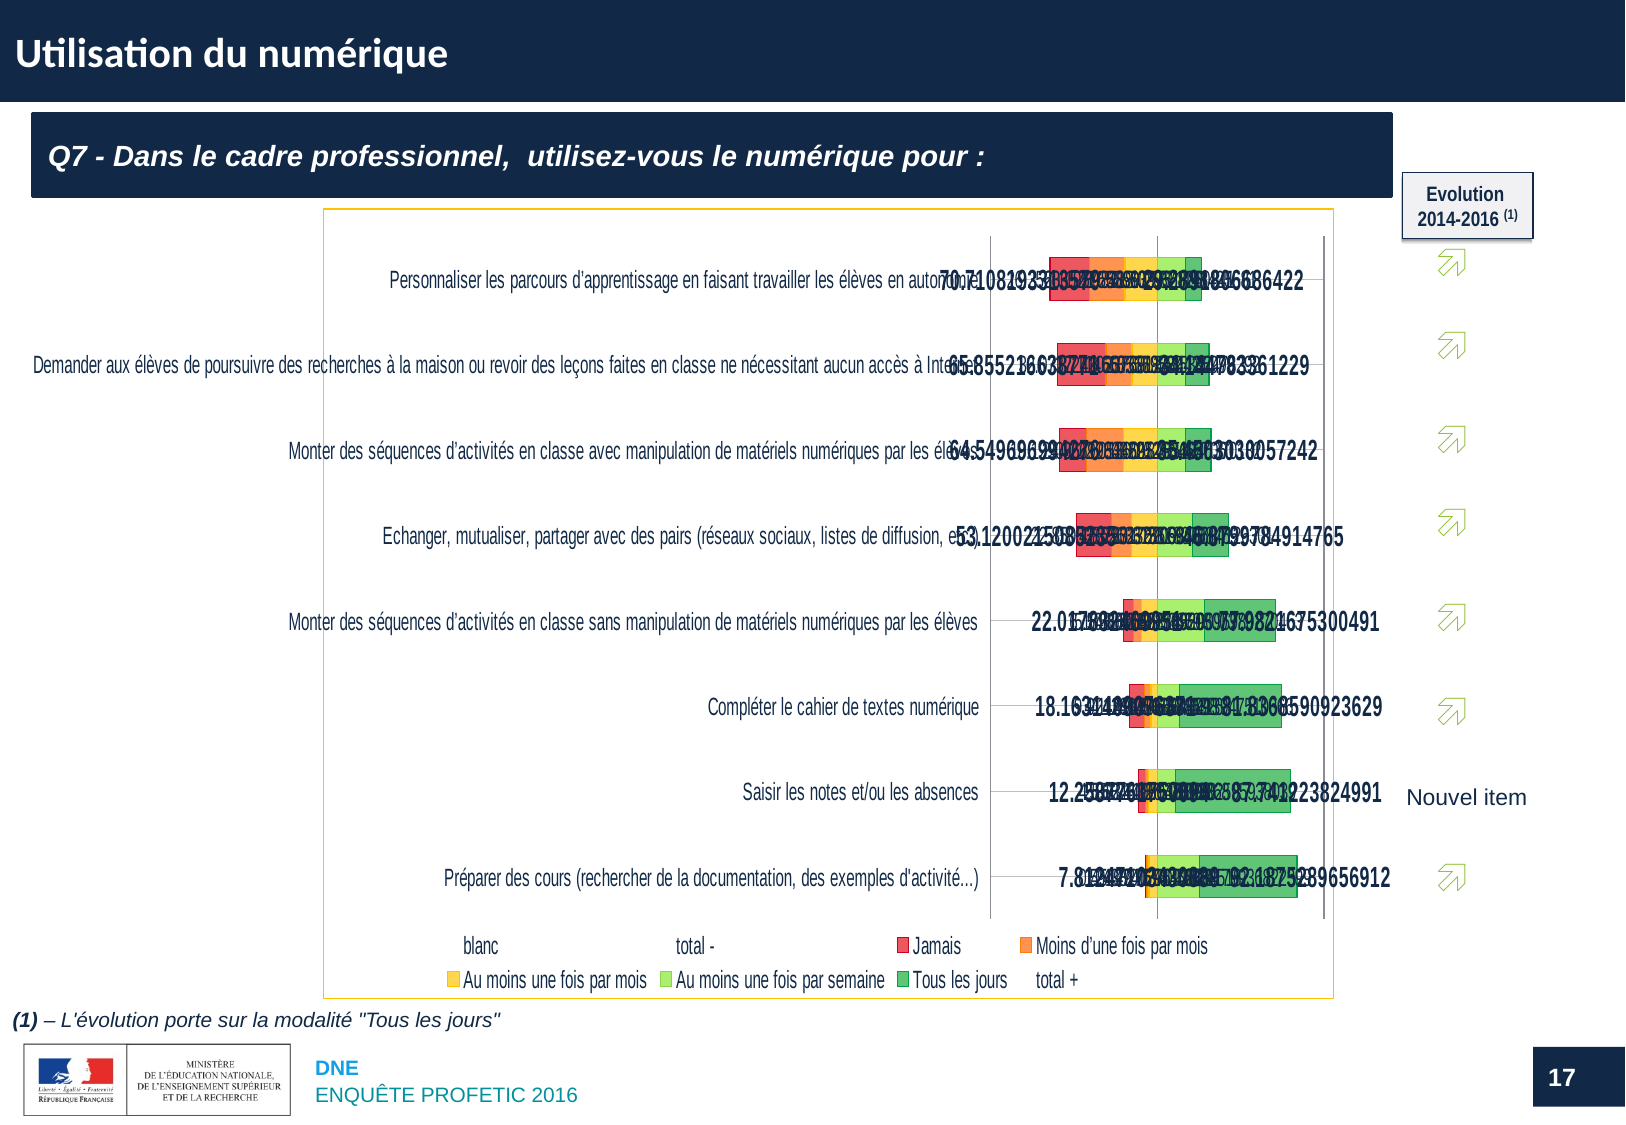

# Utilisation du numérique
Q7 - Dans le cadre professionnel, utilisez-vous le numérique pour :
Evolution
2014-2016 (1)
### Chart
| Category | blanc | total - | Jamais | Moins d’une fois par mois | Au moins une fois par mois | Au moins une fois par semaine | Tous les jours | total + |
|---|---|---|---|---|---|---|---|---|
| Préparer des cours (rechercher de la documentation, des exemples d'activité...) | 184.375057931382 | 7.81247103430889 | 0.454494037092632 | 1.91970129644803 | 5.43827570076822 | 27.7698352834518 | 64.4176936822399 | 92.1875289656912 |
| Saisir les notes et/ou les absences | 175.482447649982 | 12.2587761750094 | 4.55124415038639 | 2.02321326279098 | 5.68431876183208 | 12.1109642311868 | 75.6302595938039 | 87.741223824991 |
| Compléter le cahier de textes numérique | 163.673718184726 | 18.1631409076371 | 9.92124132015885 | 4.11294995664629 | 4.12894963083198 | 14.3954643413263 | 67.4413947510366 | 81.8368590923629 |
| Monter des séquences d’activités en classe sans manipulation de matériels numériques par les élèves | 155.964335060098 | 22.017832469951 | 6.1096831428849 | 5.54808310853669 | 10.3600662185295 | 30.9725695030037 | 47.0095980270453 | 77.9821675300491 |
| Echanger, mutualiser, partager avec des pairs (réseaux sociaux, listes de diffusion, etc.) | 93.759956982953 | 53.1200215085235 | 22.8500386263675 | 13.4767501752093 | 16.7932327069467 | 23.3136180788465 | 23.5663604126301 | 46.8799784914765 |
| Monter des séquences d’activités en classe avec manipulation de matériels numériques par les élèves | 70.9006060114484 | 64.549696994276 | 18.1290967126345 | 24.3669984322721 | 22.0536018493693 | 18.6951684687061 | 16.7551345370182 | 35.4503030057242 |
| Demander aux élèves de poursuivre des recherches à la maison ou revoir des leçons faites en classe ne nécessitant aucun accès à Internet | 68.2895667224579 | 65.855216638771 | 32.0732242023768 | 17.1146605579522 | 16.6673318784421 | 18.6912471135999 | 15.4535362476292 | 34.144783361229 |
| Personnaliser les parcours d’apprentissage en faisant travailler les élèves en autonomie | 58.5783613372842 | 70.7108193313579 | 26.2560657898418 | 23.1957555663373 | 21.2589979751788 | 18.7020658260841 | 10.5871148425581 | 29.2891806686422 |





Nouvel item

(1) – L'évolution porte sur la modalité "Tous les jours"
16